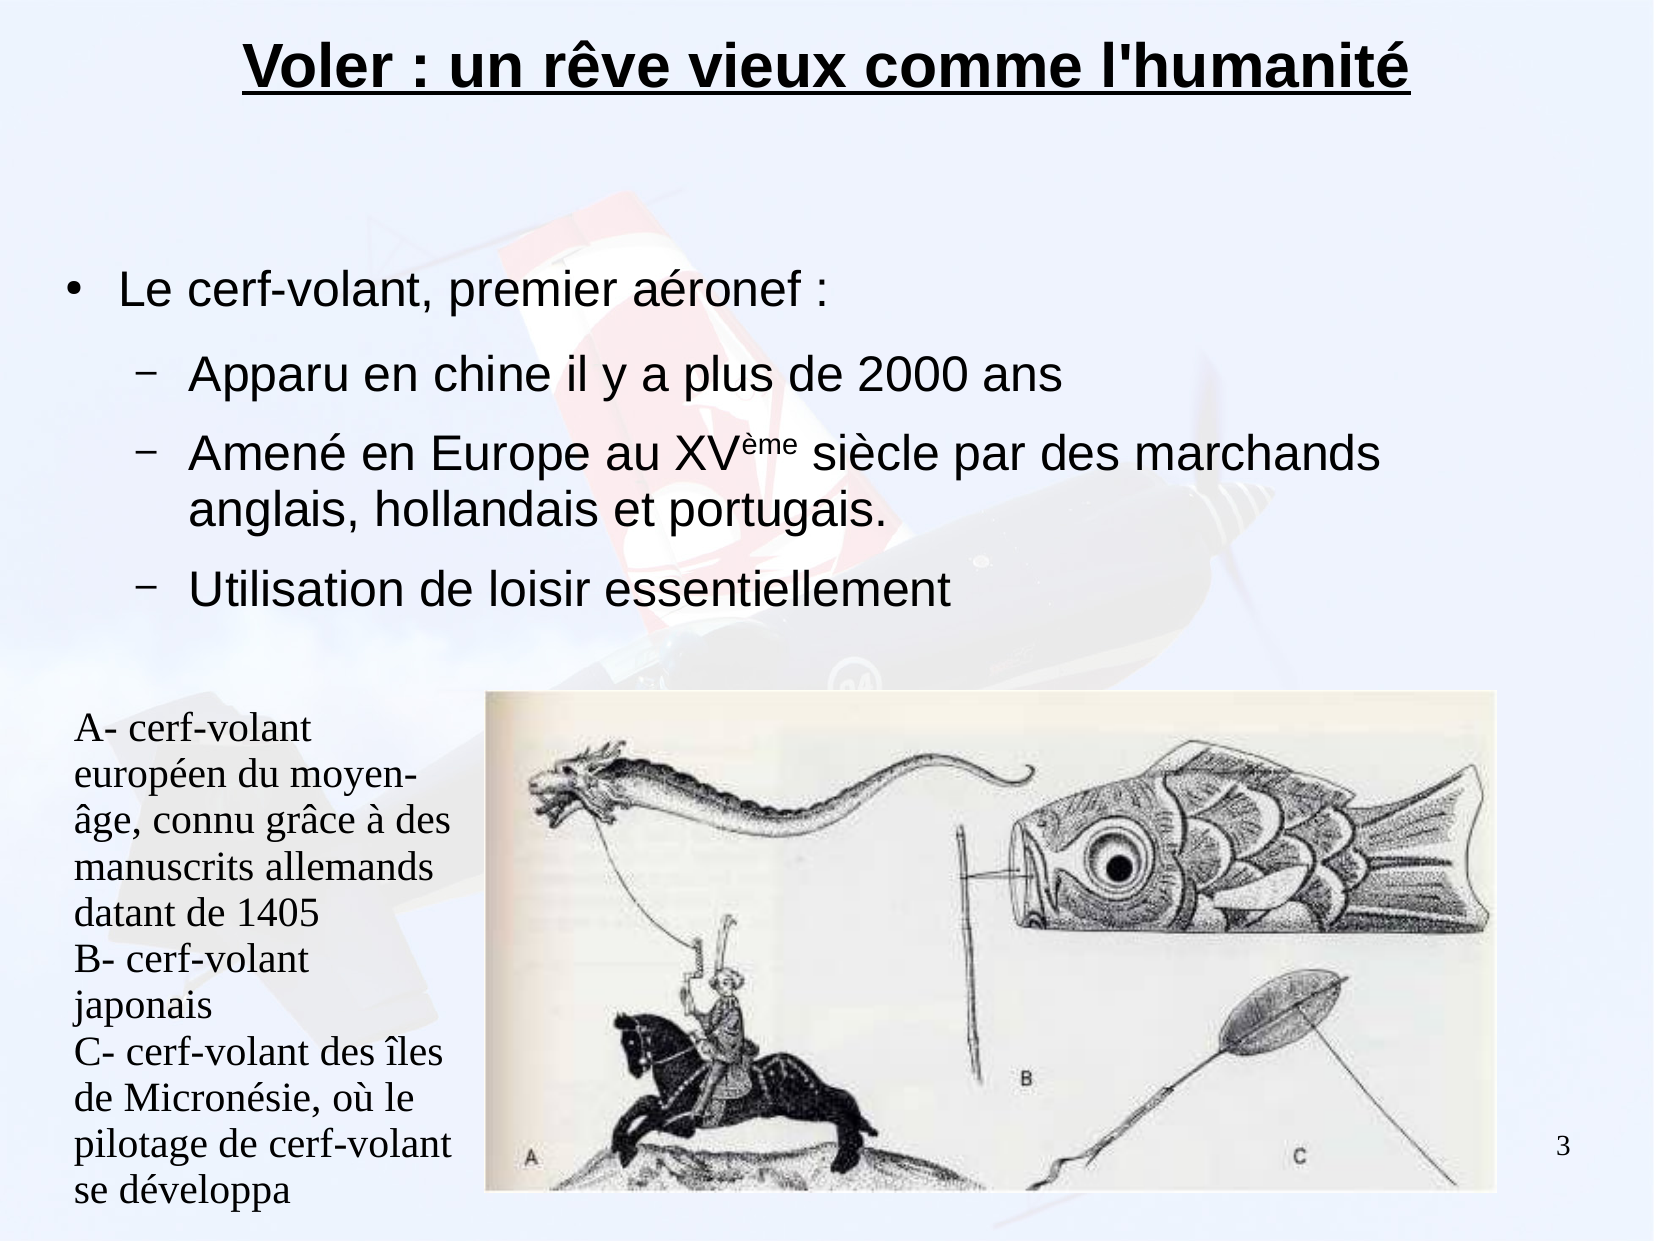

# Voler : un rêve vieux comme l'humanité
Le cerf-volant, premier aéronef :
Apparu en chine il y a plus de 2000 ans
Amené en Europe au XVème siècle par des marchands anglais, hollandais et portugais.
Utilisation de loisir essentiellement
A- cerf-volant européen du moyen-âge, connu grâce à des manuscrits allemands datant de 1405
B- cerf-volant japonais
C- cerf-volant des îles de Micronésie, où le pilotage de cerf-volant se développa
3